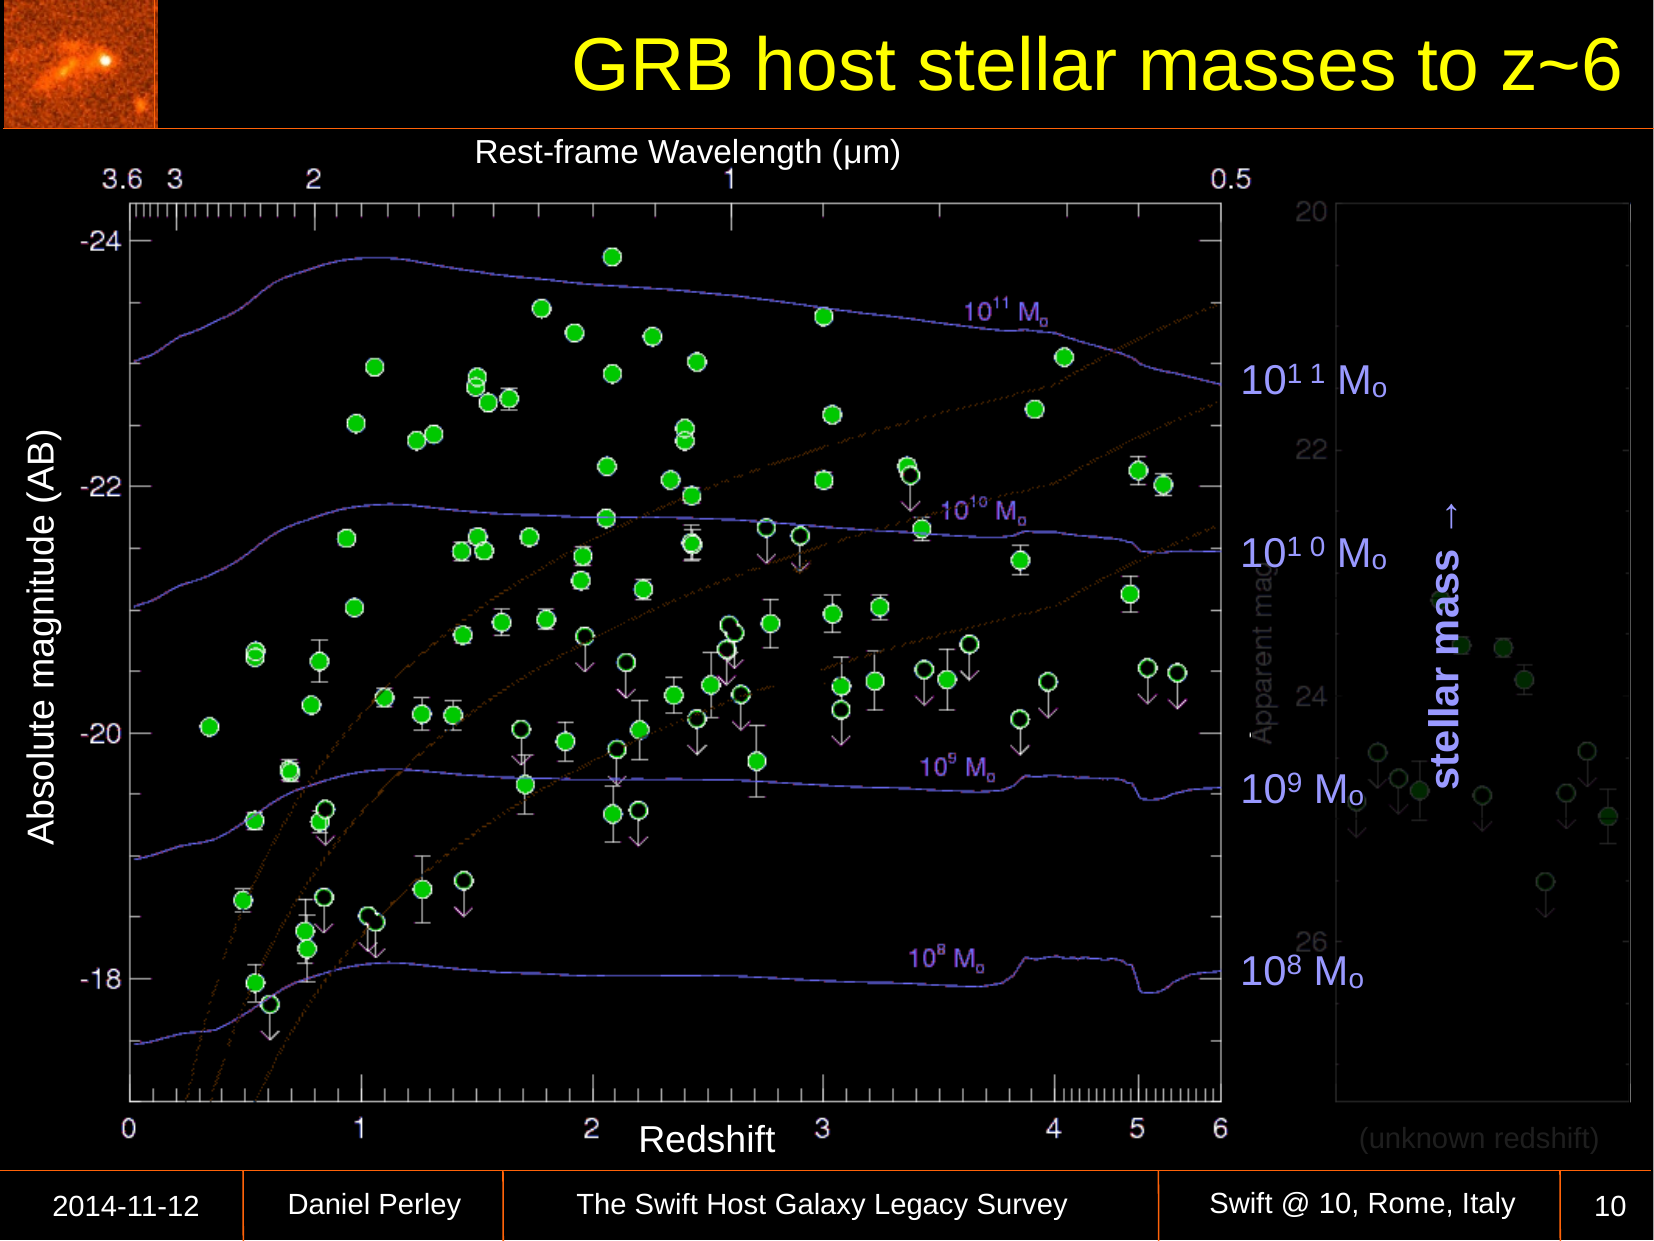

# GRB host stellar masses to z~6
Rest-frame Wavelength (μm)
101 1 Mo
101 0 Mo
stellar mass →
Absolute magnitude (AB)
109 Mo
108 Mo
Redshift
(unknown redshift)
2014-11-12
10